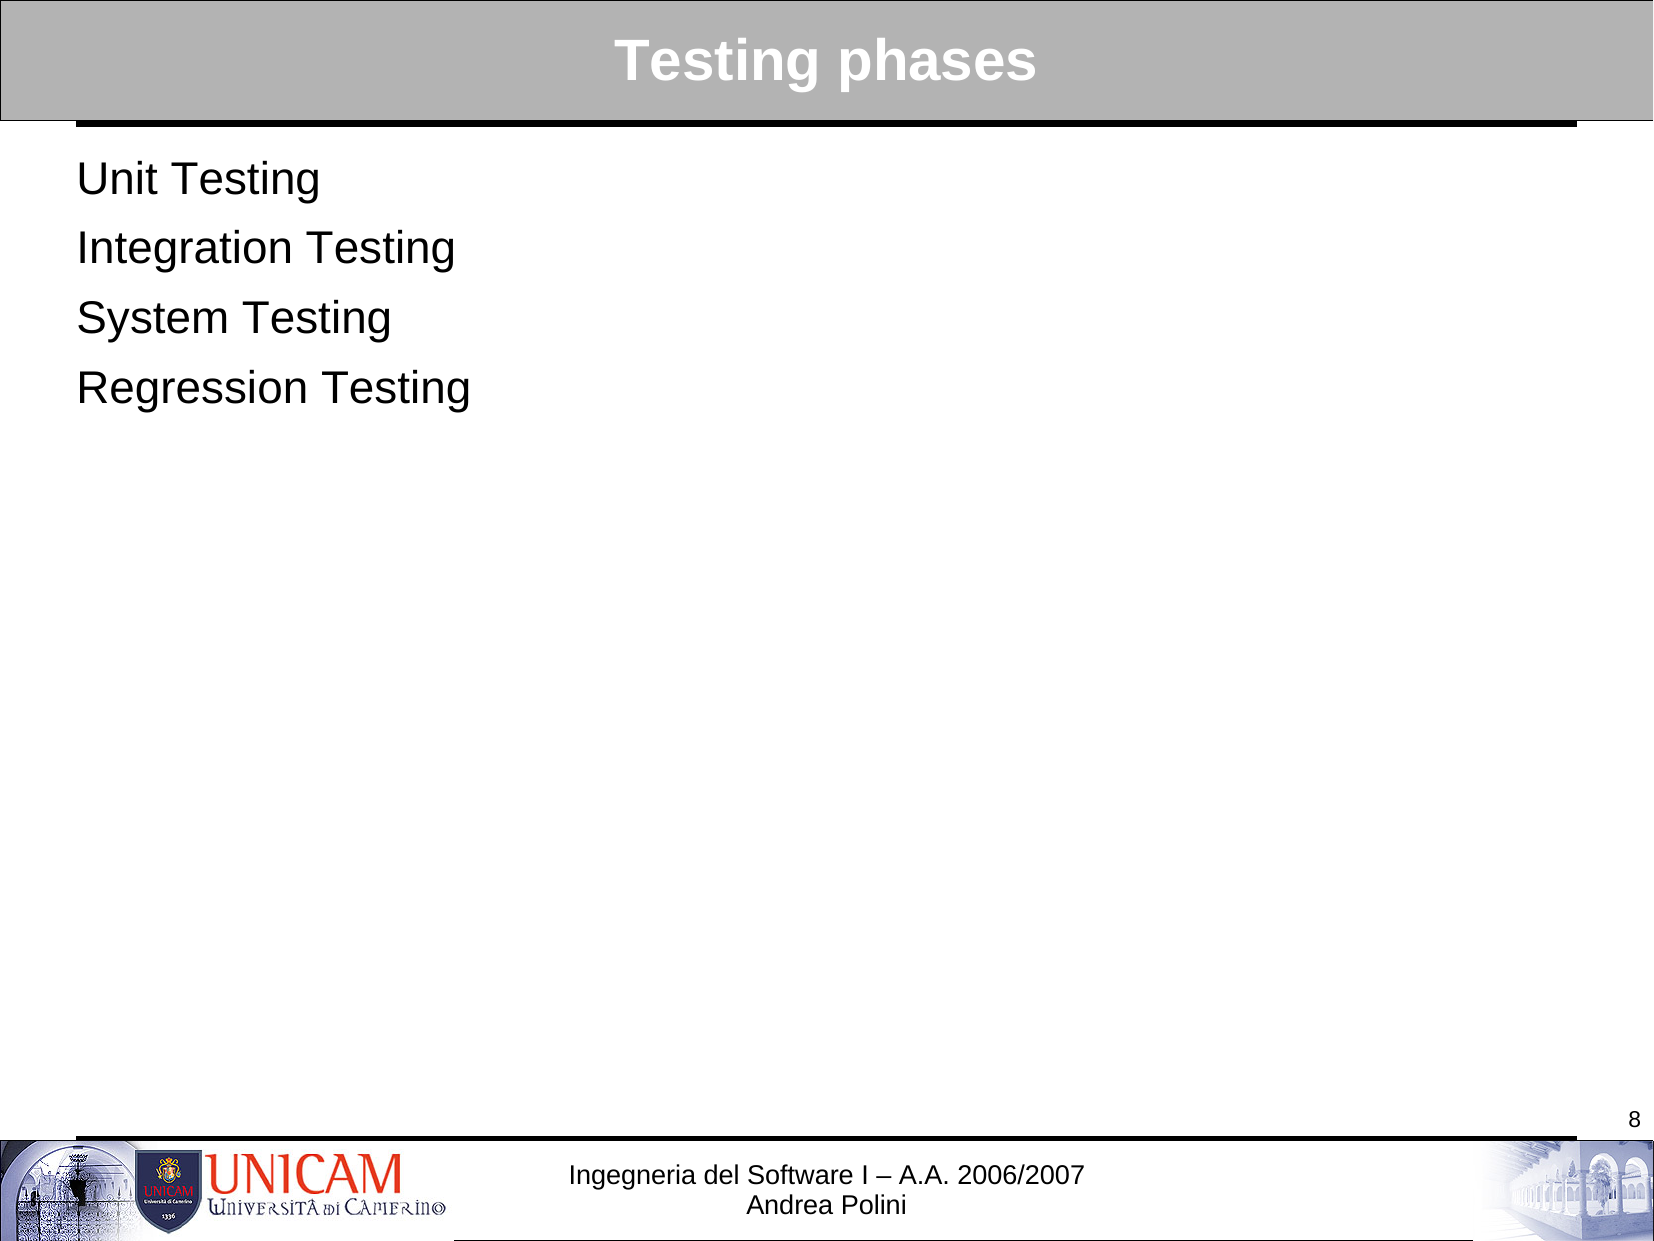

# Testing phases
Unit Testing
Integration Testing
System Testing
Regression Testing
8